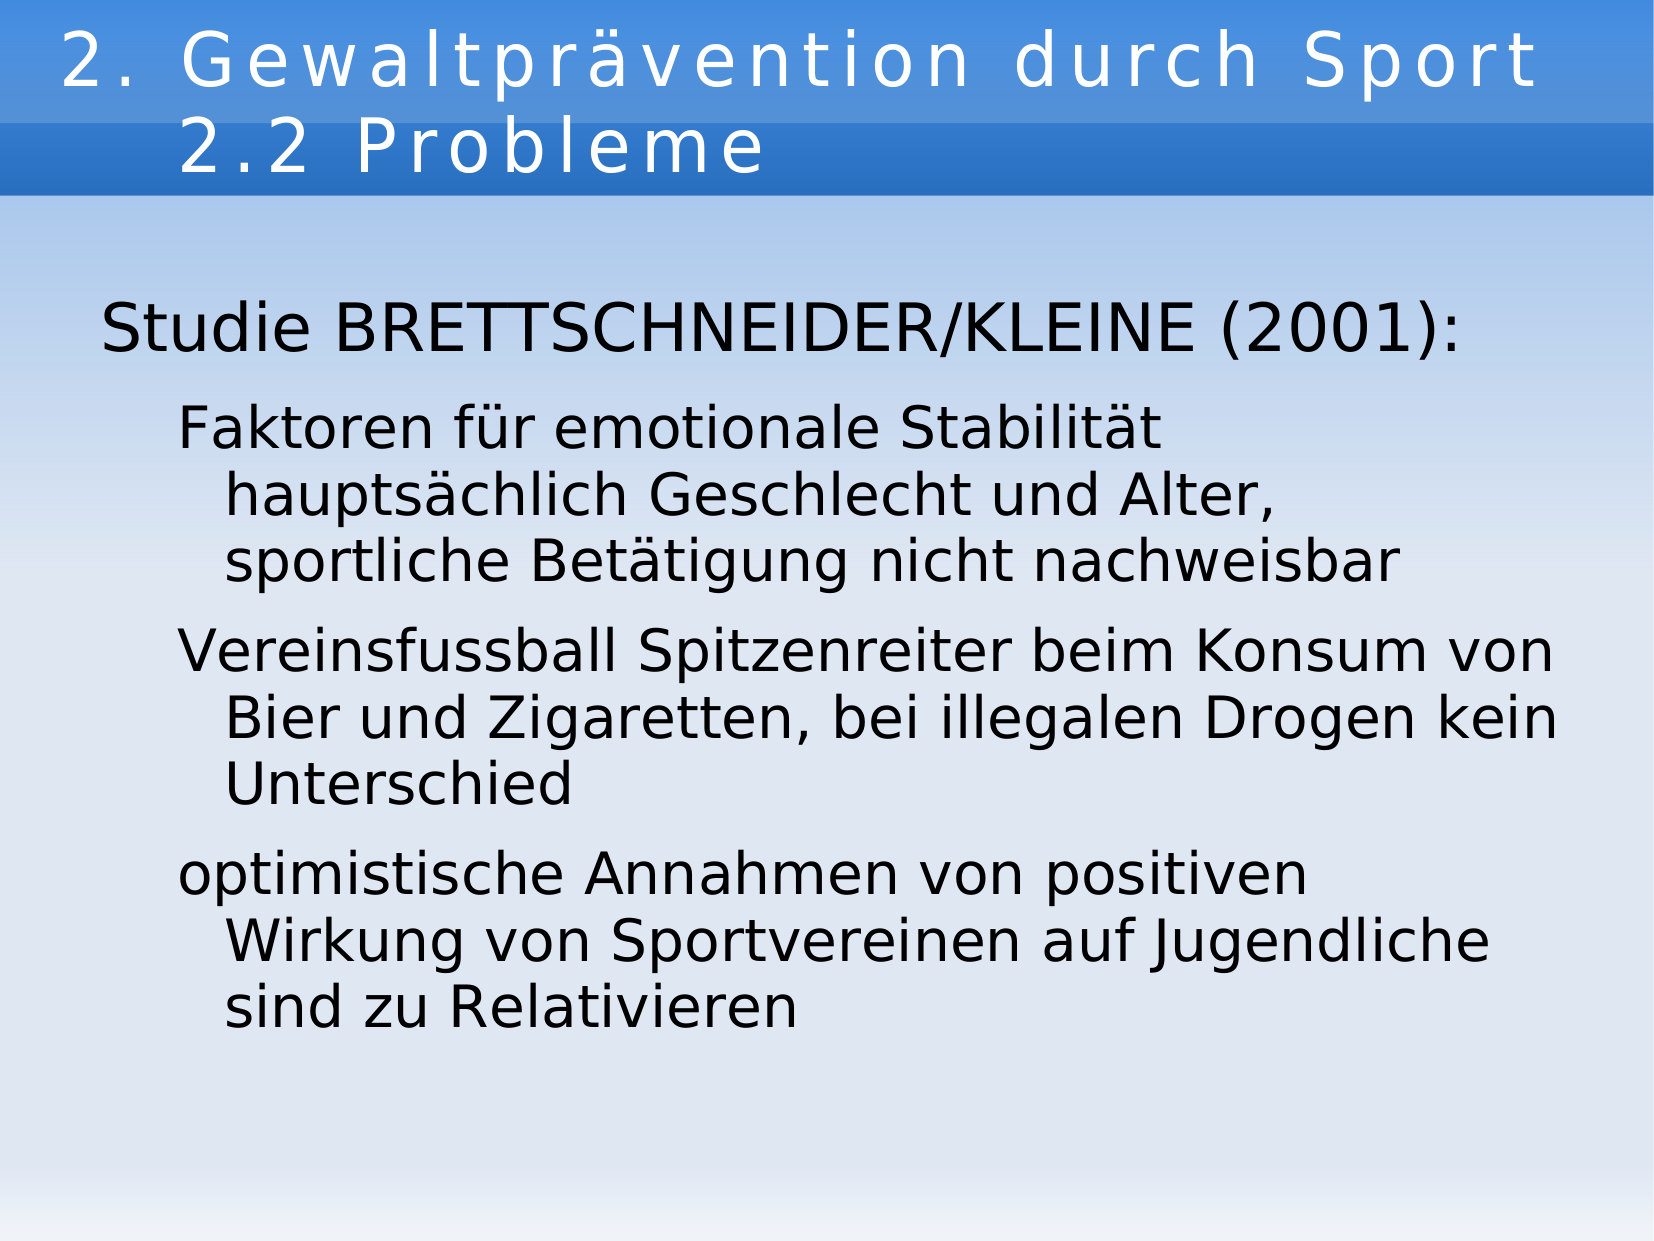

# 2. Gewaltprävention durch Sport 2.2 Probleme
Studie BRETTSCHNEIDER/KLEINE (2001):
Faktoren für emotionale Stabilität hauptsächlich Geschlecht und Alter, sportliche Betätigung nicht nachweisbar
Vereinsfussball Spitzenreiter beim Konsum von Bier und Zigaretten, bei illegalen Drogen kein Unterschied
optimistische Annahmen von positiven Wirkung von Sportvereinen auf Jugendliche sind zu Relativieren